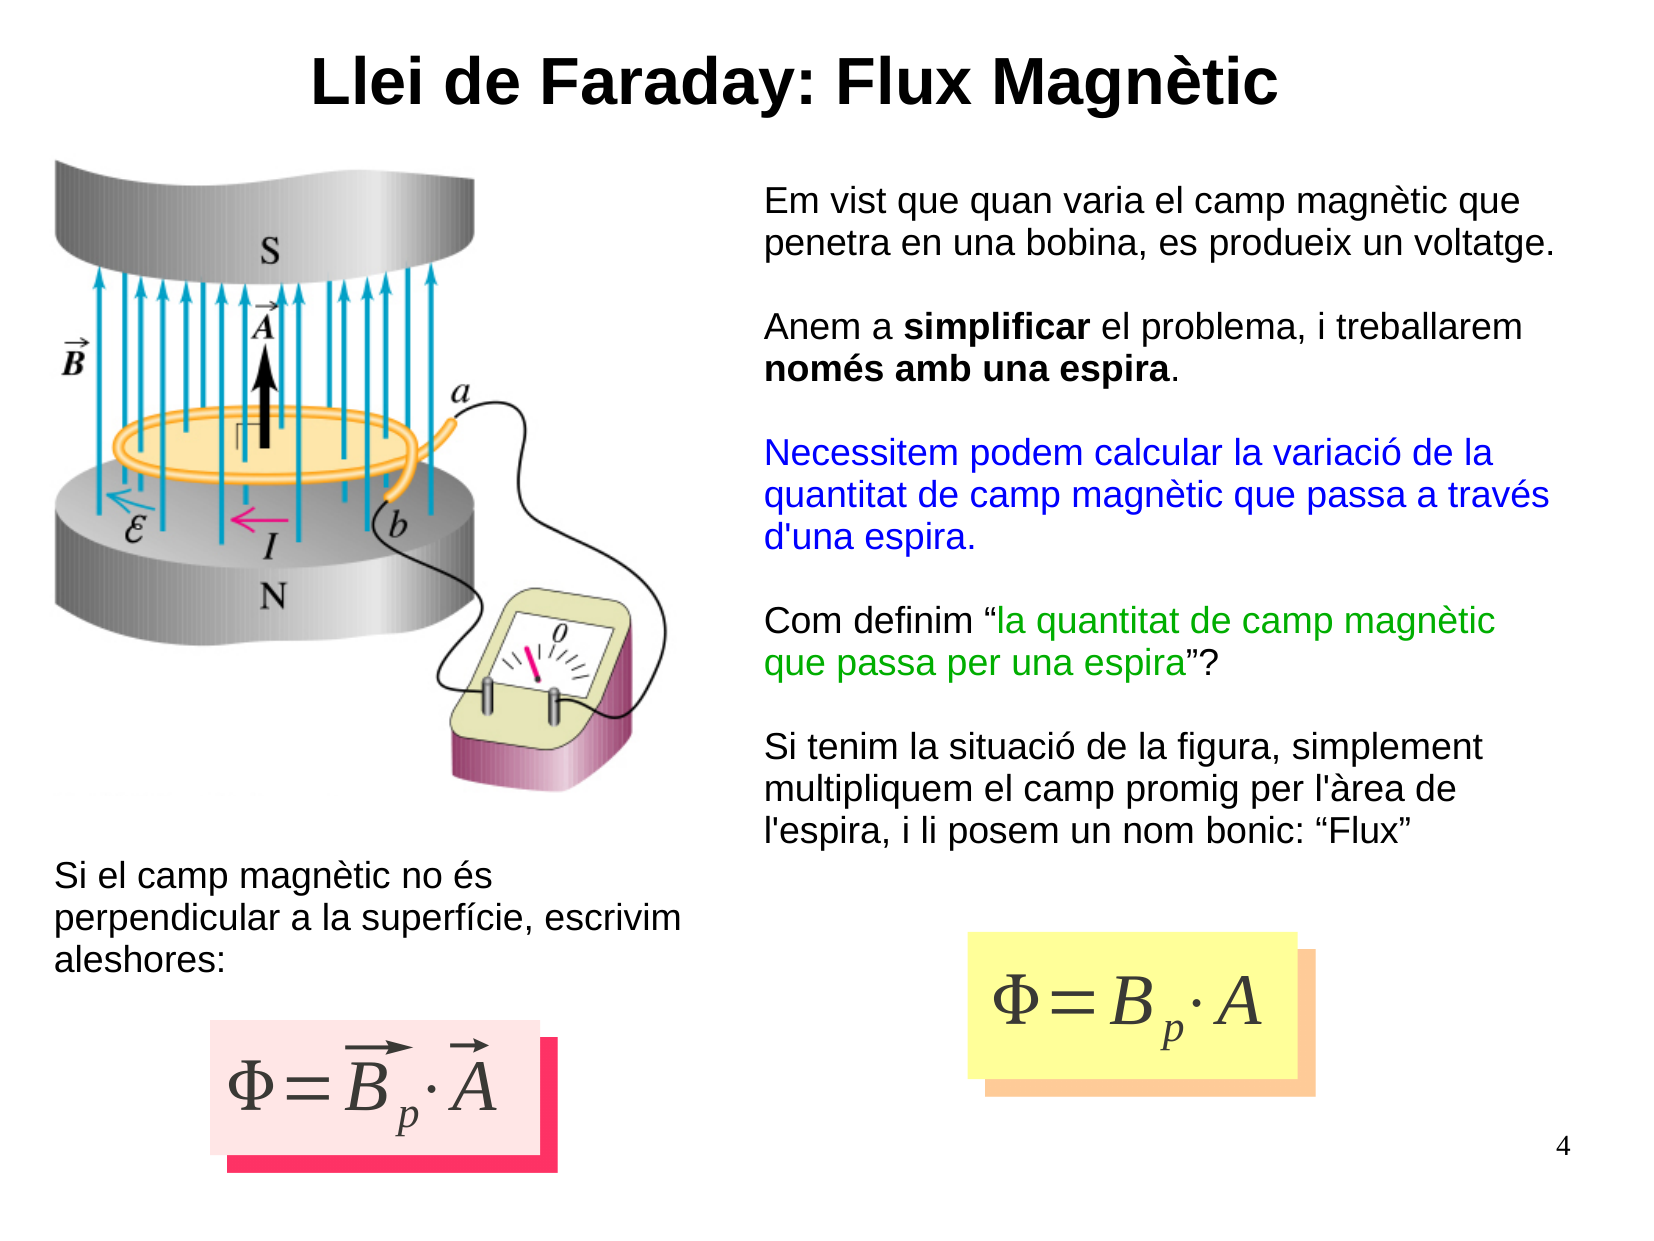

Llei de Faraday: Flux Magnètic
Em vist que quan varia el camp magnètic que penetra en una bobina, es produeix un voltatge.
Anem a simplificar el problema, i treballarem només amb una espira.
Necessitem podem calcular la variació de la quantitat de camp magnètic que passa a través d'una espira.
Com definim “la quantitat de camp magnètic que passa per una espira”?
Si tenim la situació de la figura, simplement multipliquem el camp promig per l'àrea de l'espira, i li posem un nom bonic: “Flux”
Si el camp magnètic no és perpendicular a la superfície, escrivim aleshores:
4